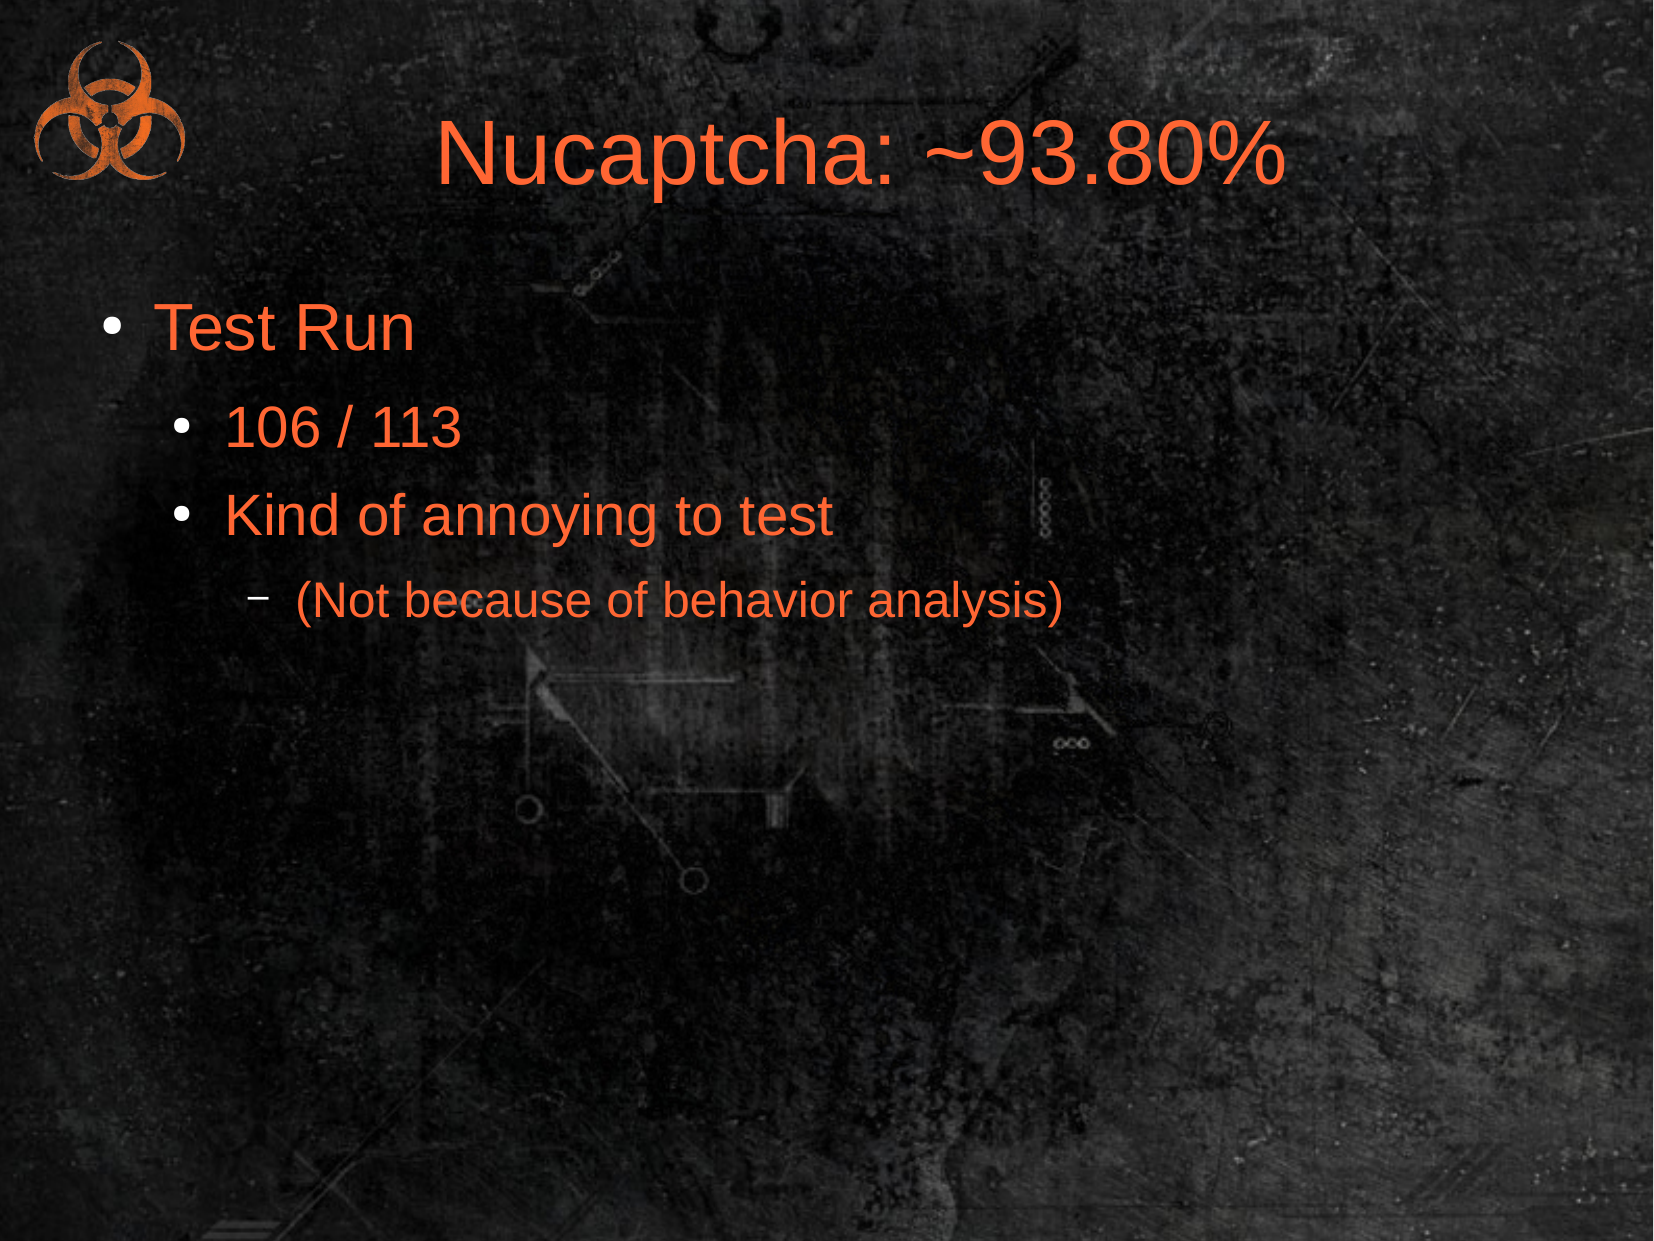

# Nucaptcha: ~93.80%
Test Run
106 / 113
Kind of annoying to test
(Not because of behavior analysis)